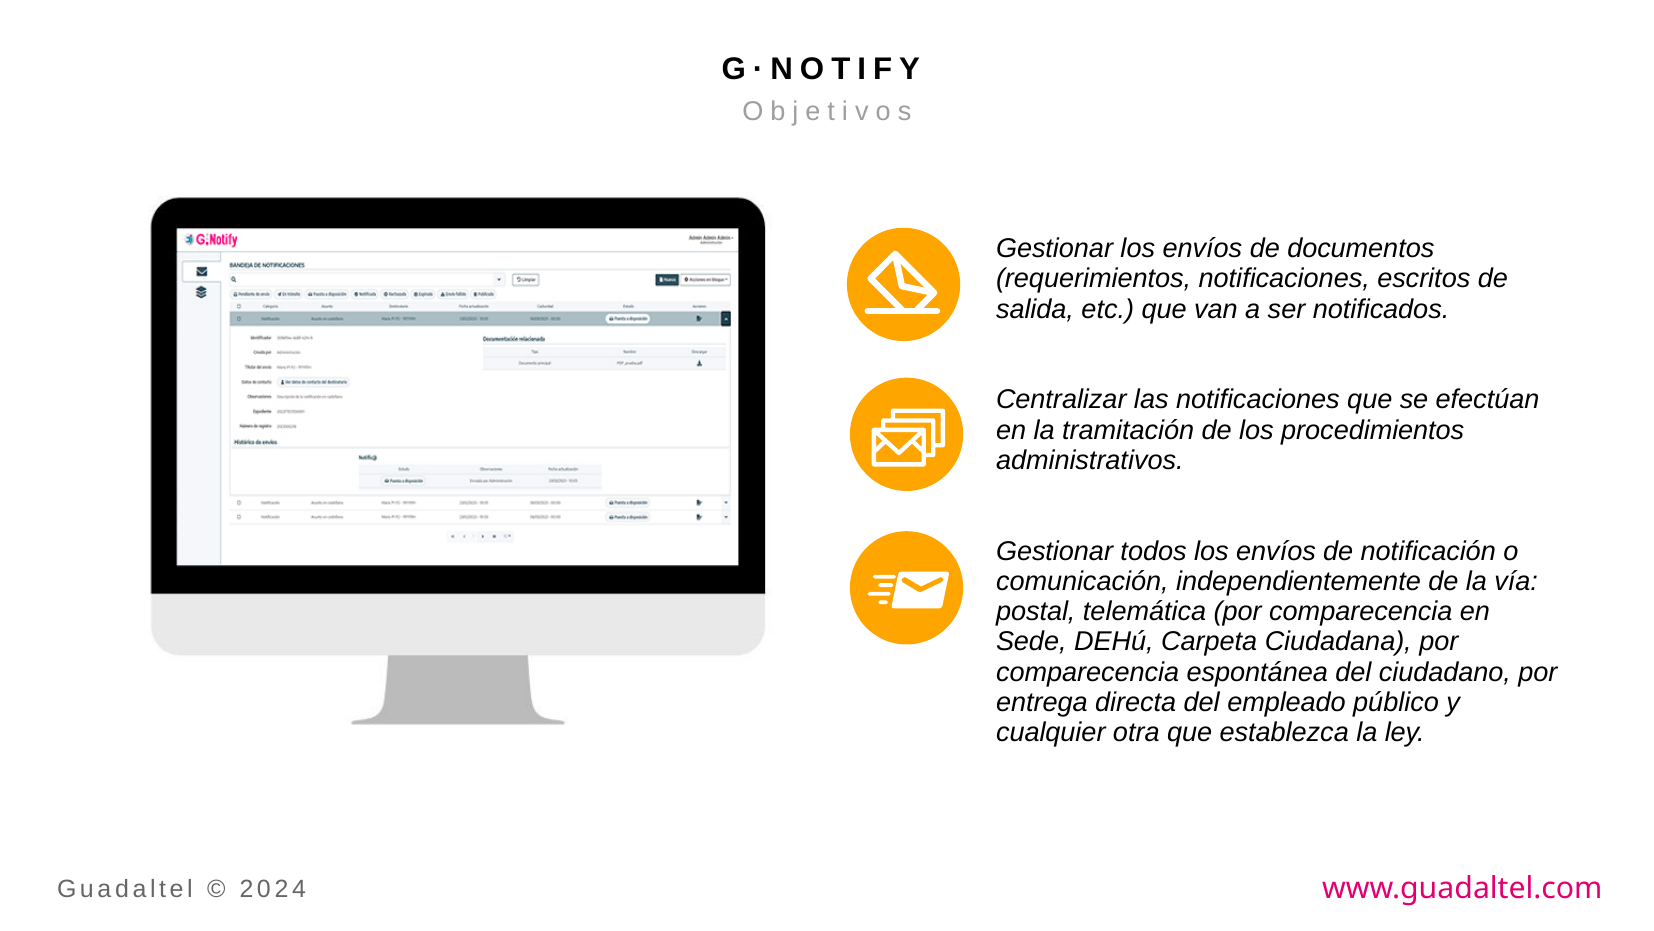

G·NOTIFY
Objetivos
Gestionar los envíos de documentos (requerimientos, notificaciones, escritos de salida, etc.) que van a ser notificados.
Centralizar las notificaciones que se efectúan en la tramitación de los procedimientos administrativos.
Gestionar todos los envíos de notificación o comunicación, independientemente de la vía: postal, telemática (por comparecencia en Sede, DEHú, Carpeta Ciudadana), por comparecencia espontánea del ciudadano, por entrega directa del empleado público y cualquier otra que establezca la ley.
www.guadaltel.com
Guadaltel © 2024